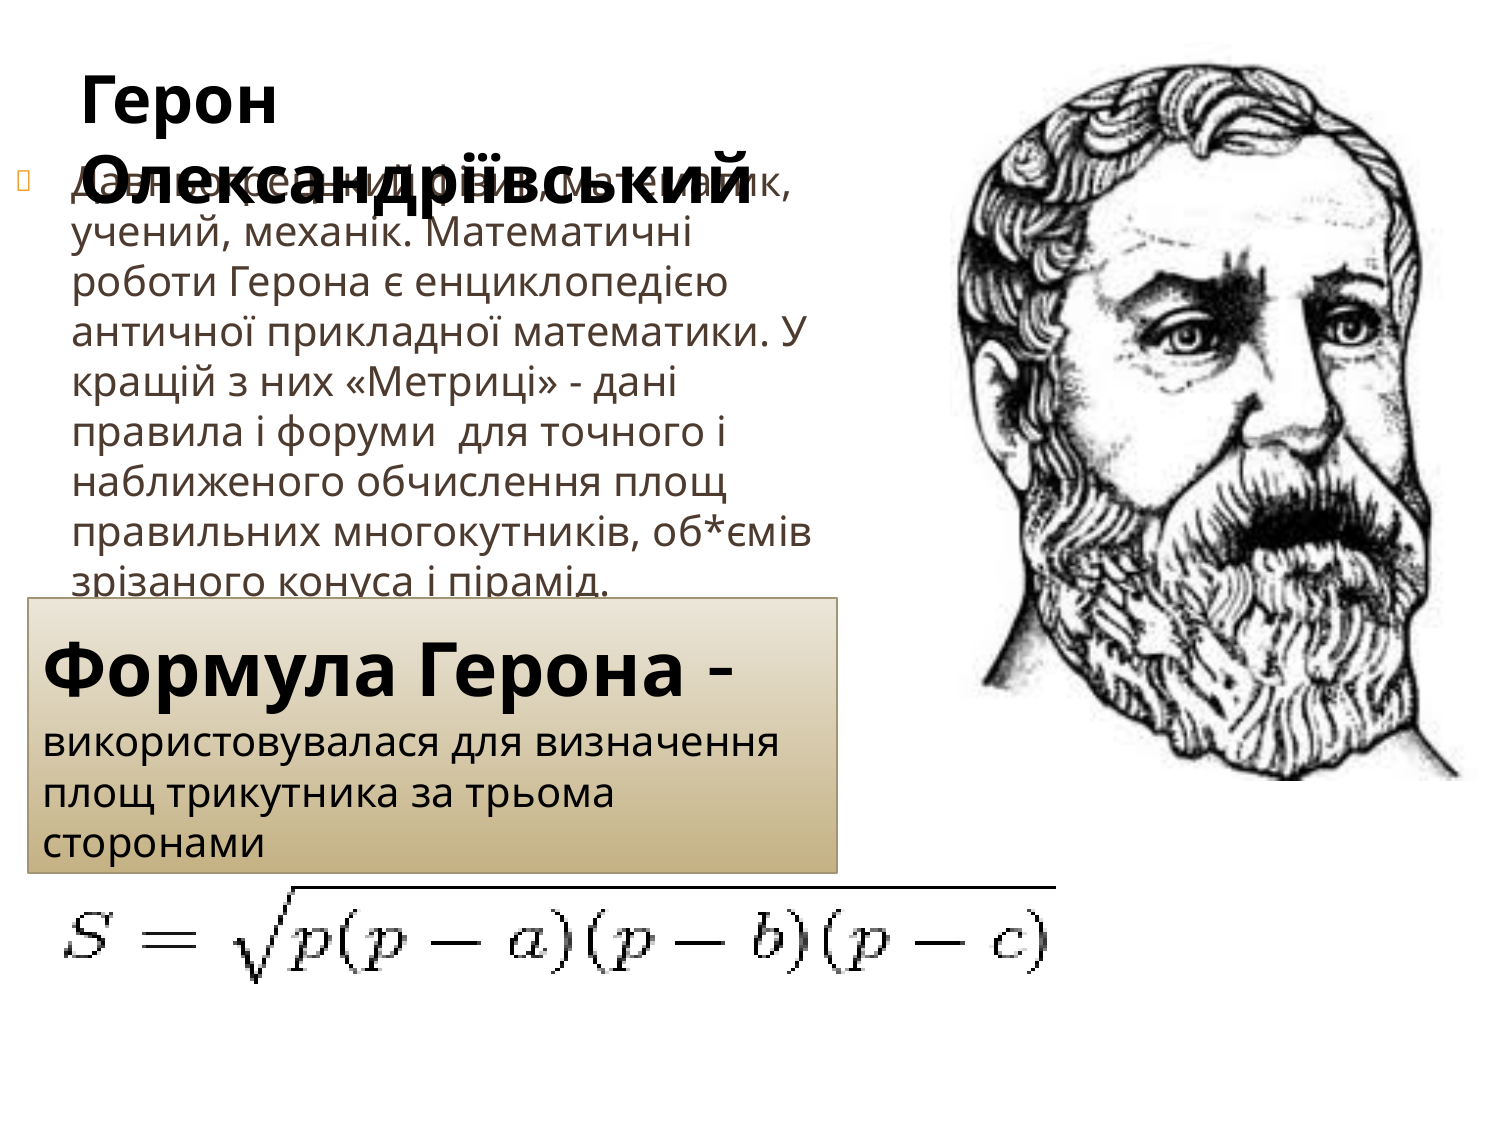

Герон Олександріївський
# Давньогрецький фізик, математик, учений, механік. Математичні роботи Герона є енциклопедією античної прикладної математики. У кращій з них «Метриці» - дані правила і форуми для точного і наближеного обчислення площ правильних многокутників, об*ємів зрізаного конуса і пірамід.
Формула Герона - використовувалася для визначення площ трикутника за трьома сторонами